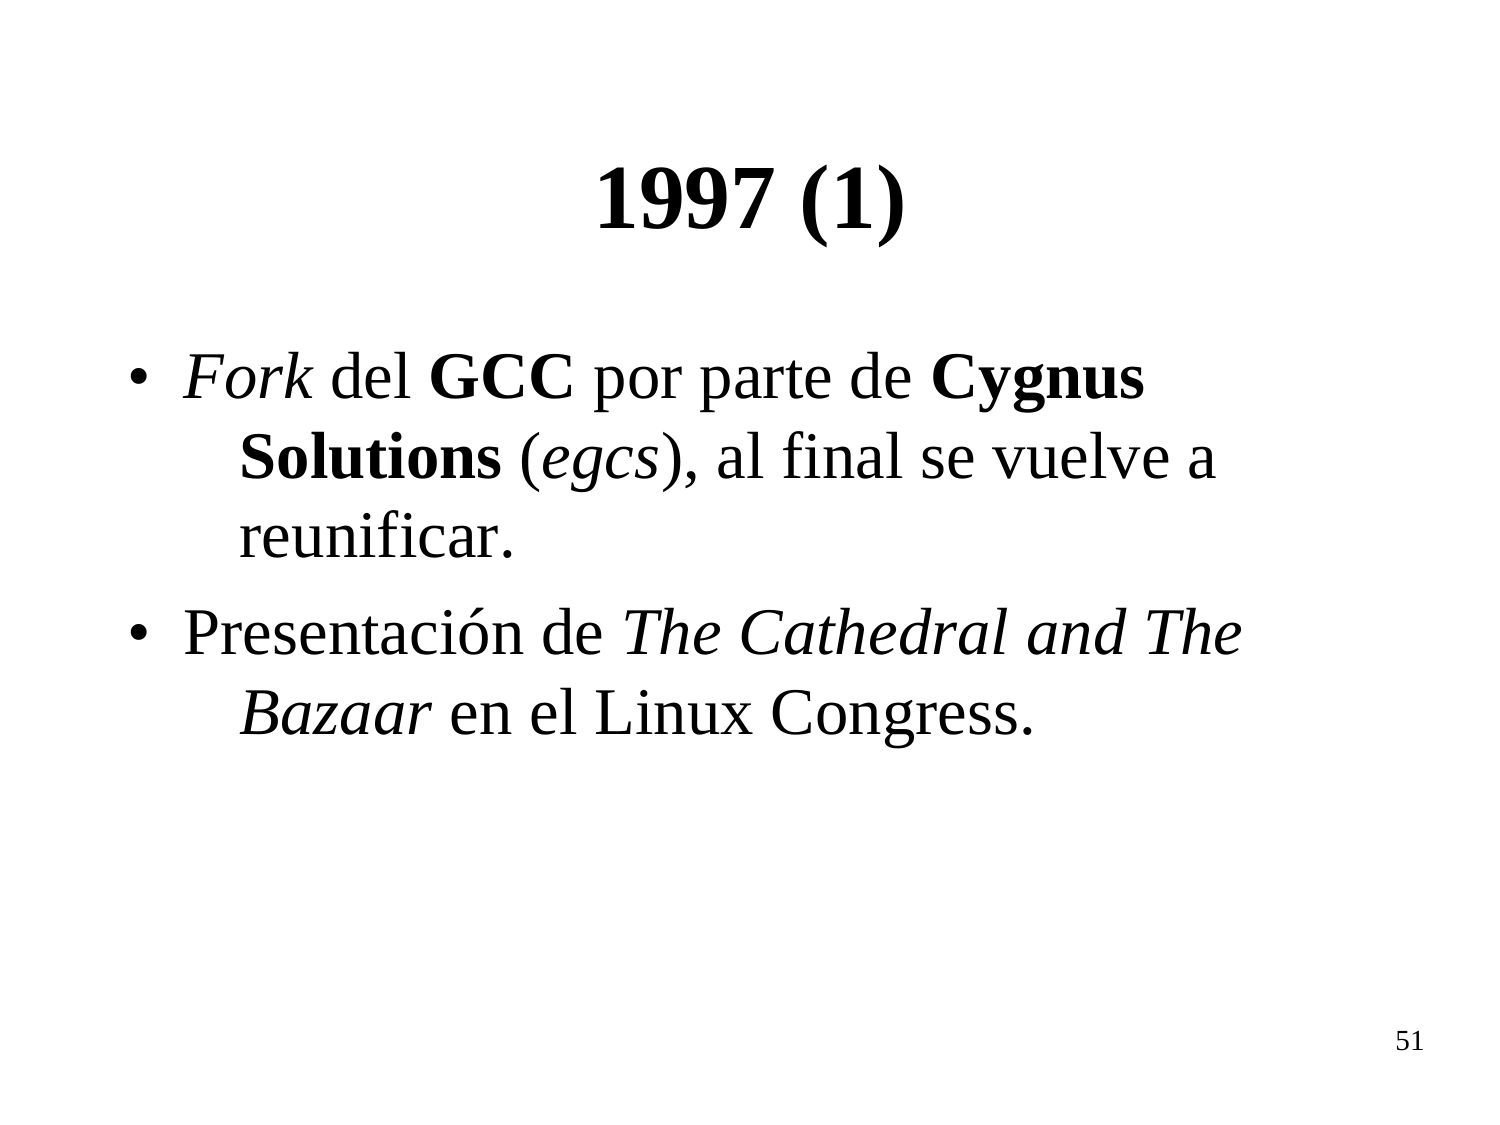

# 1997 (1)
Fork del GCC por parte de Cygnus Solutions (egcs), al final se vuelve a reunificar.
Presentación de The Cathedral and The Bazaar en el Linux Congress.
51